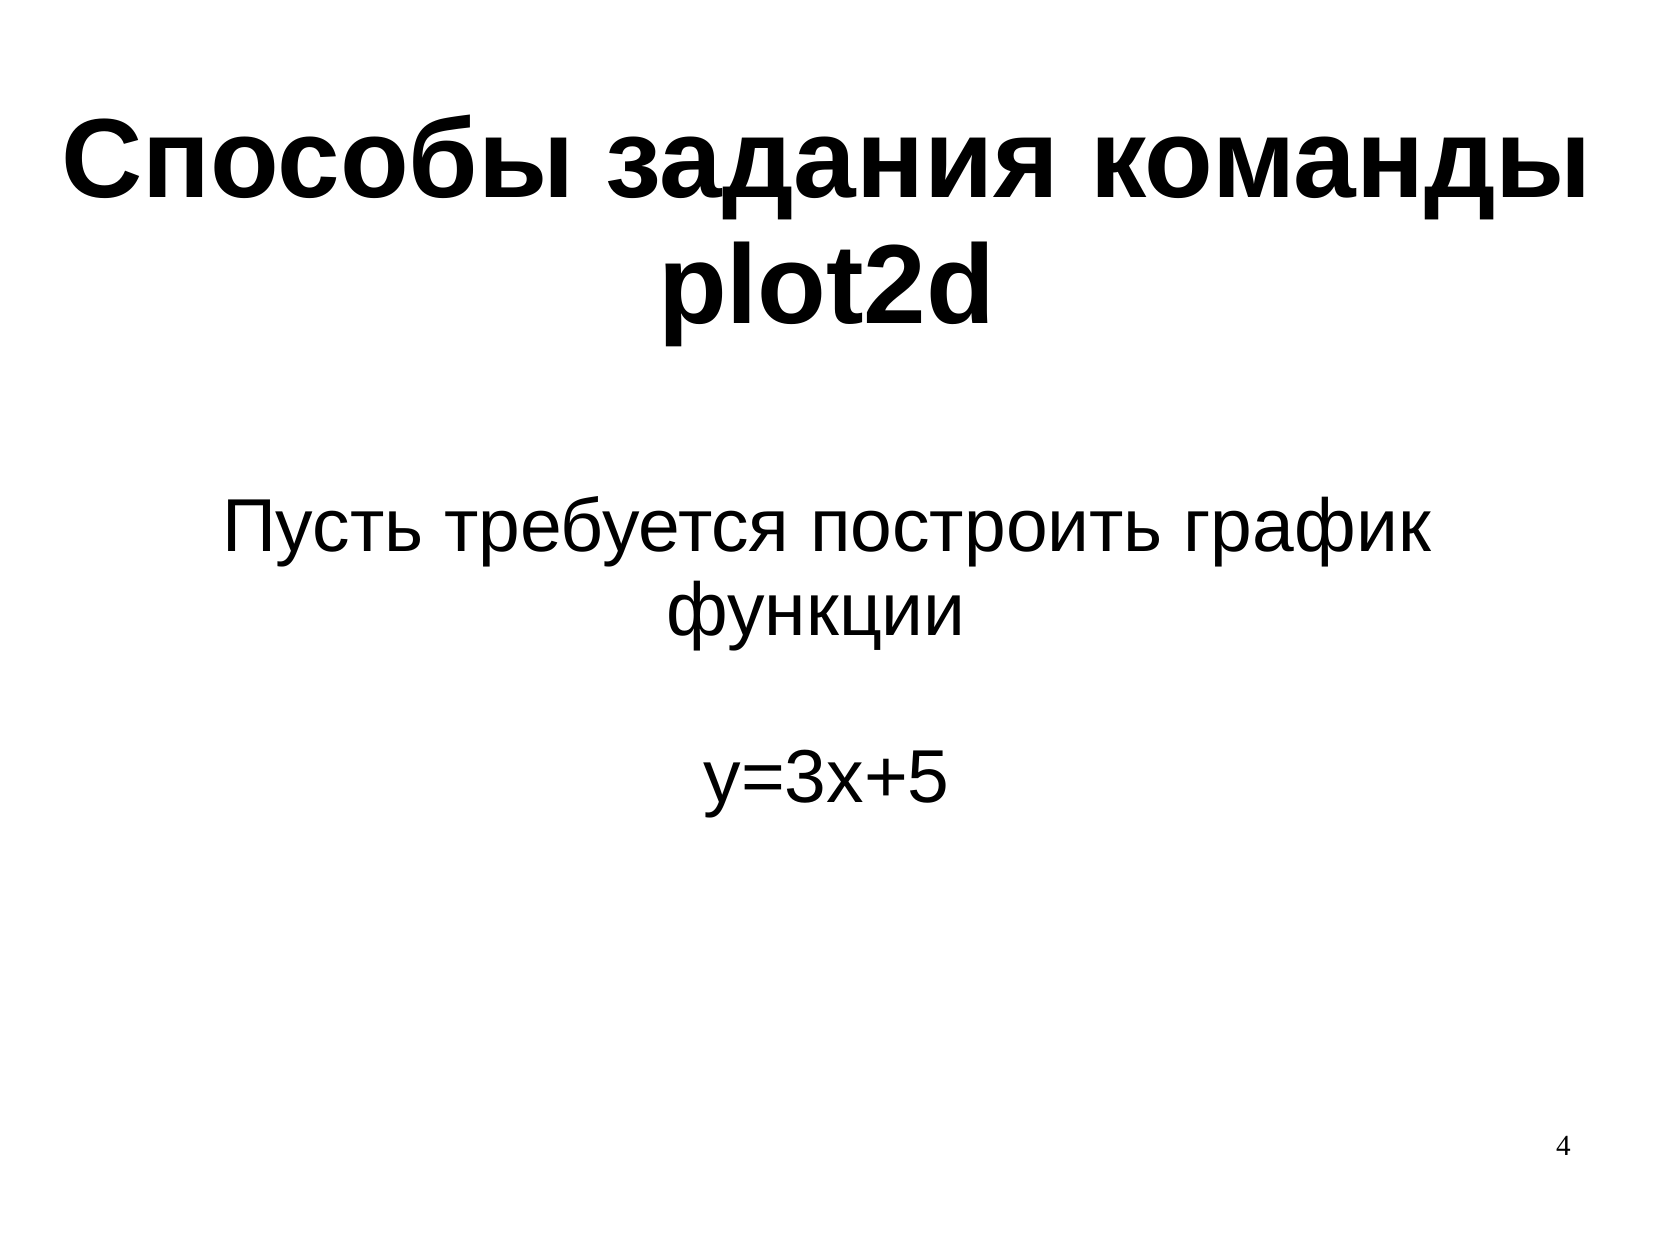

Способы задания команды plot2d
Пусть требуется построить график функции
y=3x+5
4